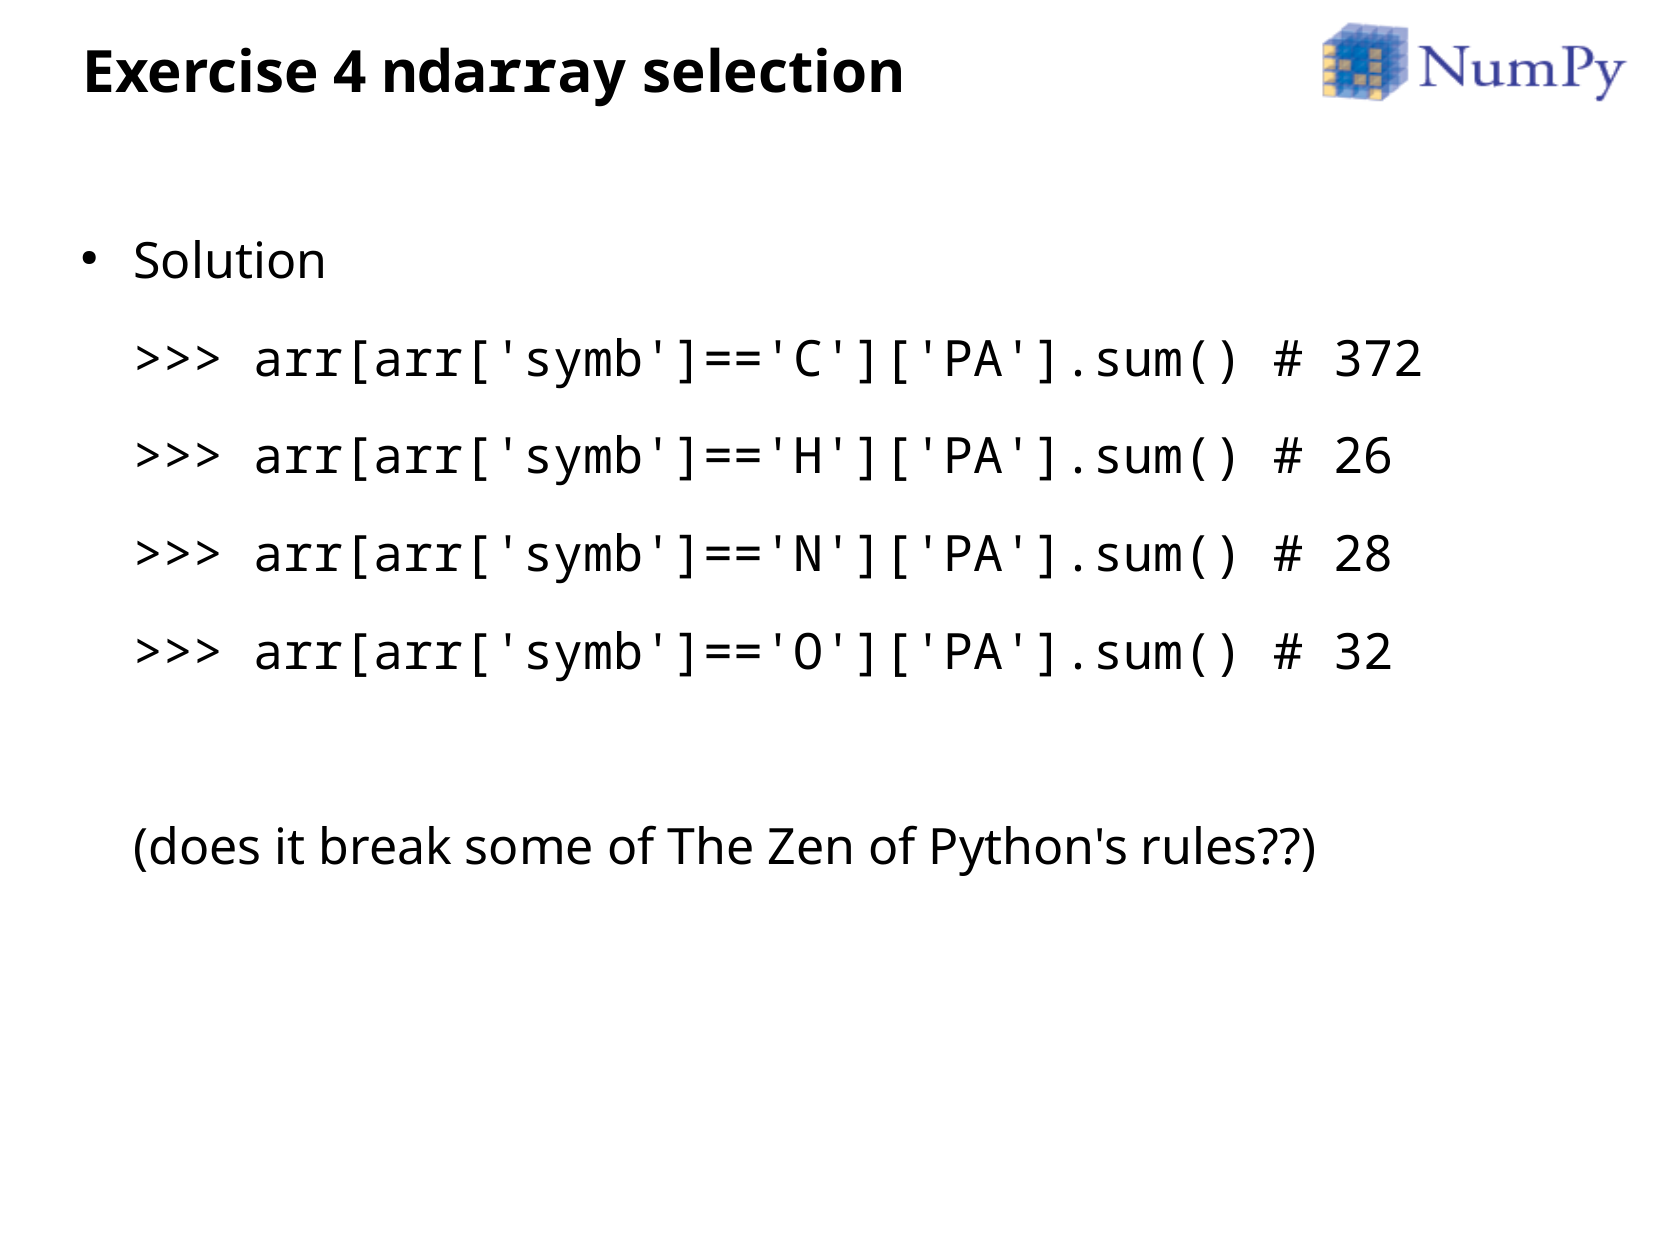

# Exercise 4 ndarray selection
Solution
>>> arr[arr['symb']=='C']['PA'].sum() # 372
>>> arr[arr['symb']=='H']['PA'].sum() # 26
>>> arr[arr['symb']=='N']['PA'].sum() # 28
>>> arr[arr['symb']=='O']['PA'].sum() # 32
(does it break some of The Zen of Python's rules??)